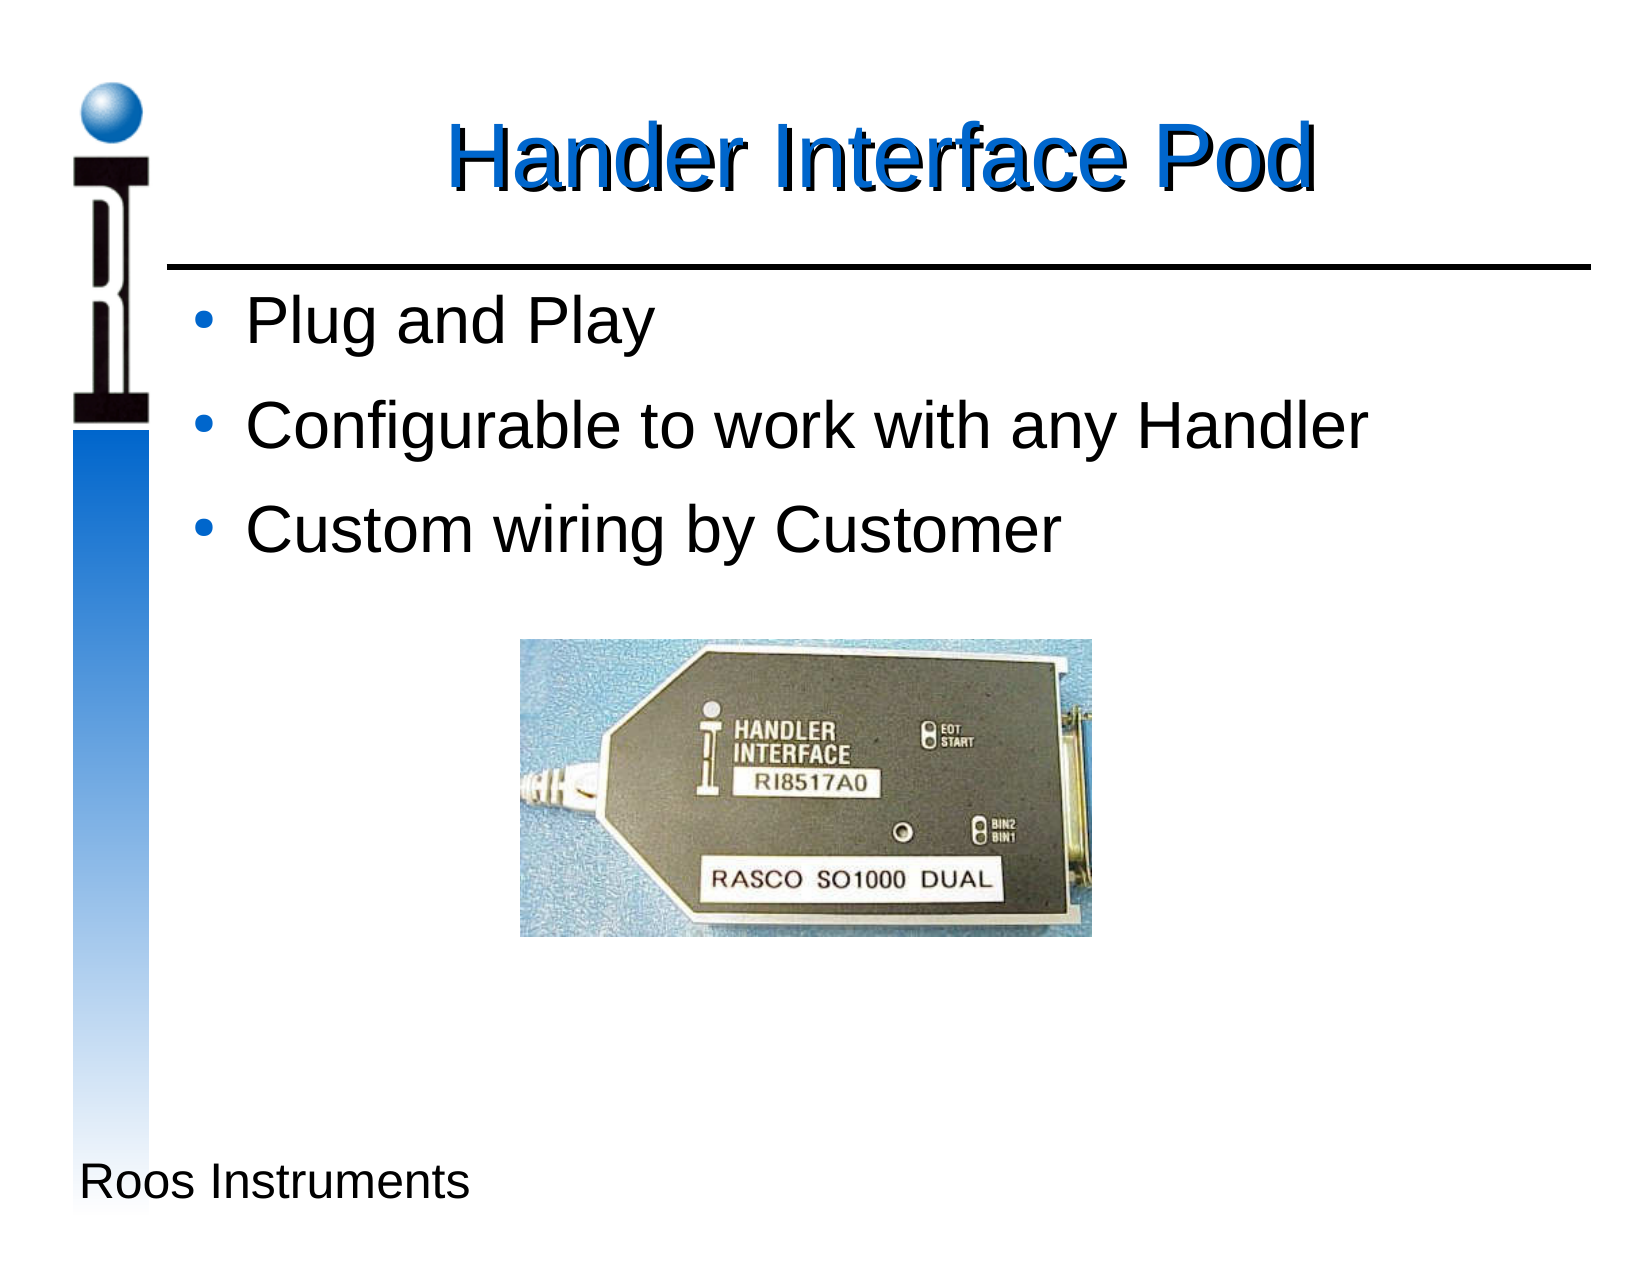

# Hander Interface Pod
Plug and Play
Configurable to work with any Handler
Custom wiring by Customer